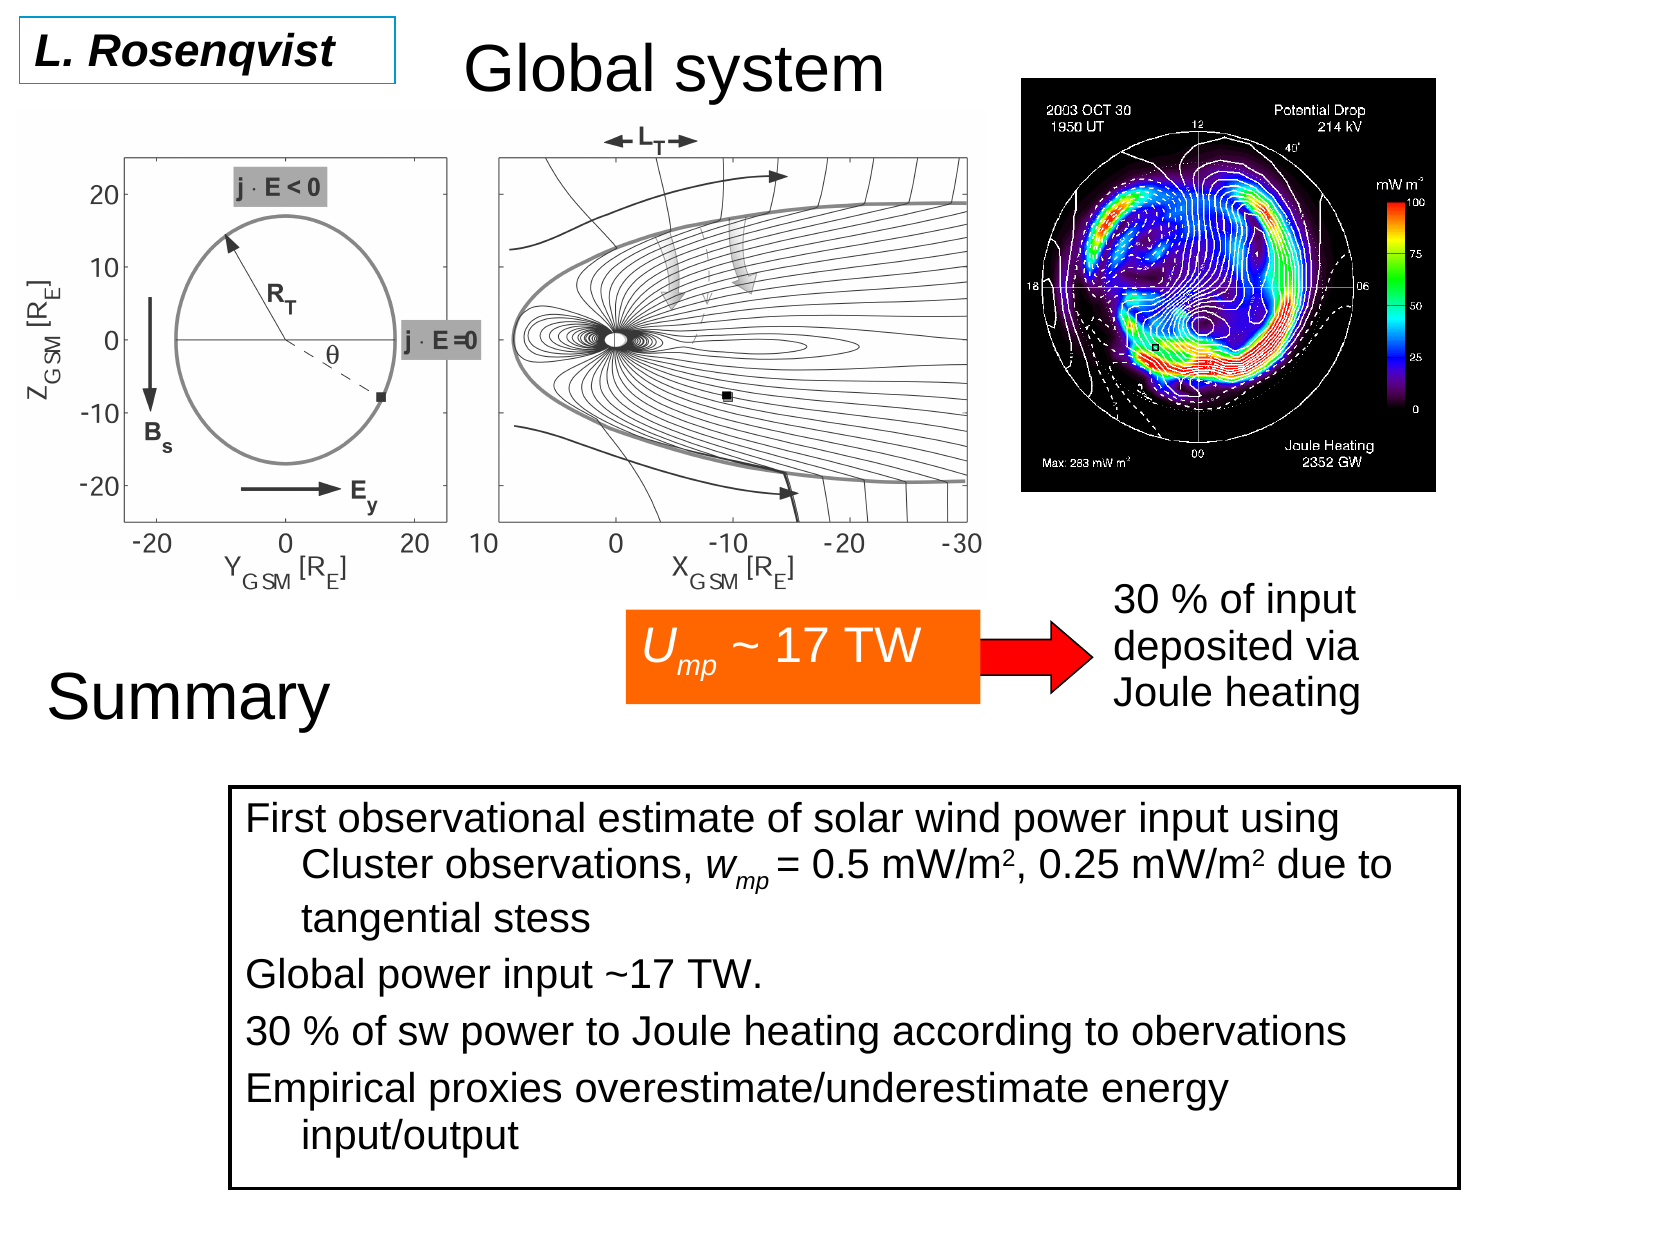

# Global system
L. Rosenqvist
30 % of input deposited via Joule heating
Ump ~ 17 TW
Summary
First observational estimate of solar wind power input using Cluster observations, wmp = 0.5 mW/m2, 0.25 mW/m2 due to tangential stess
Global power input ~17 TW.
30 % of sw power to Joule heating according to obervations
Empirical proxies overestimate/underestimate energy input/output